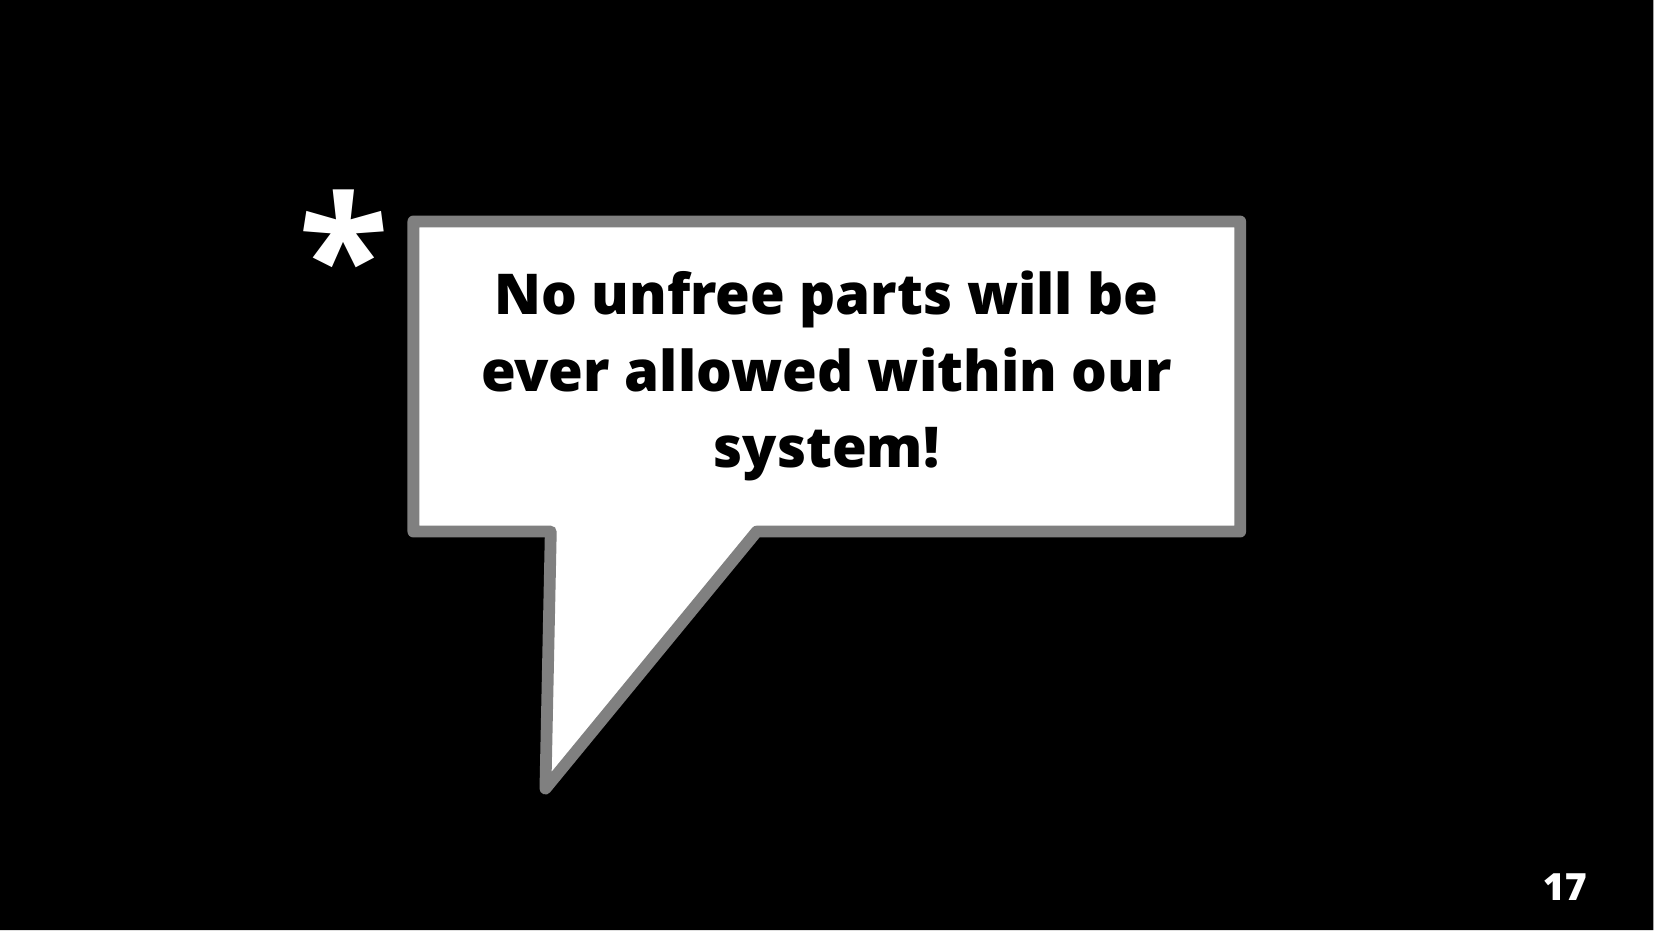

# No unfree parts will be ever allowed within our system!
17